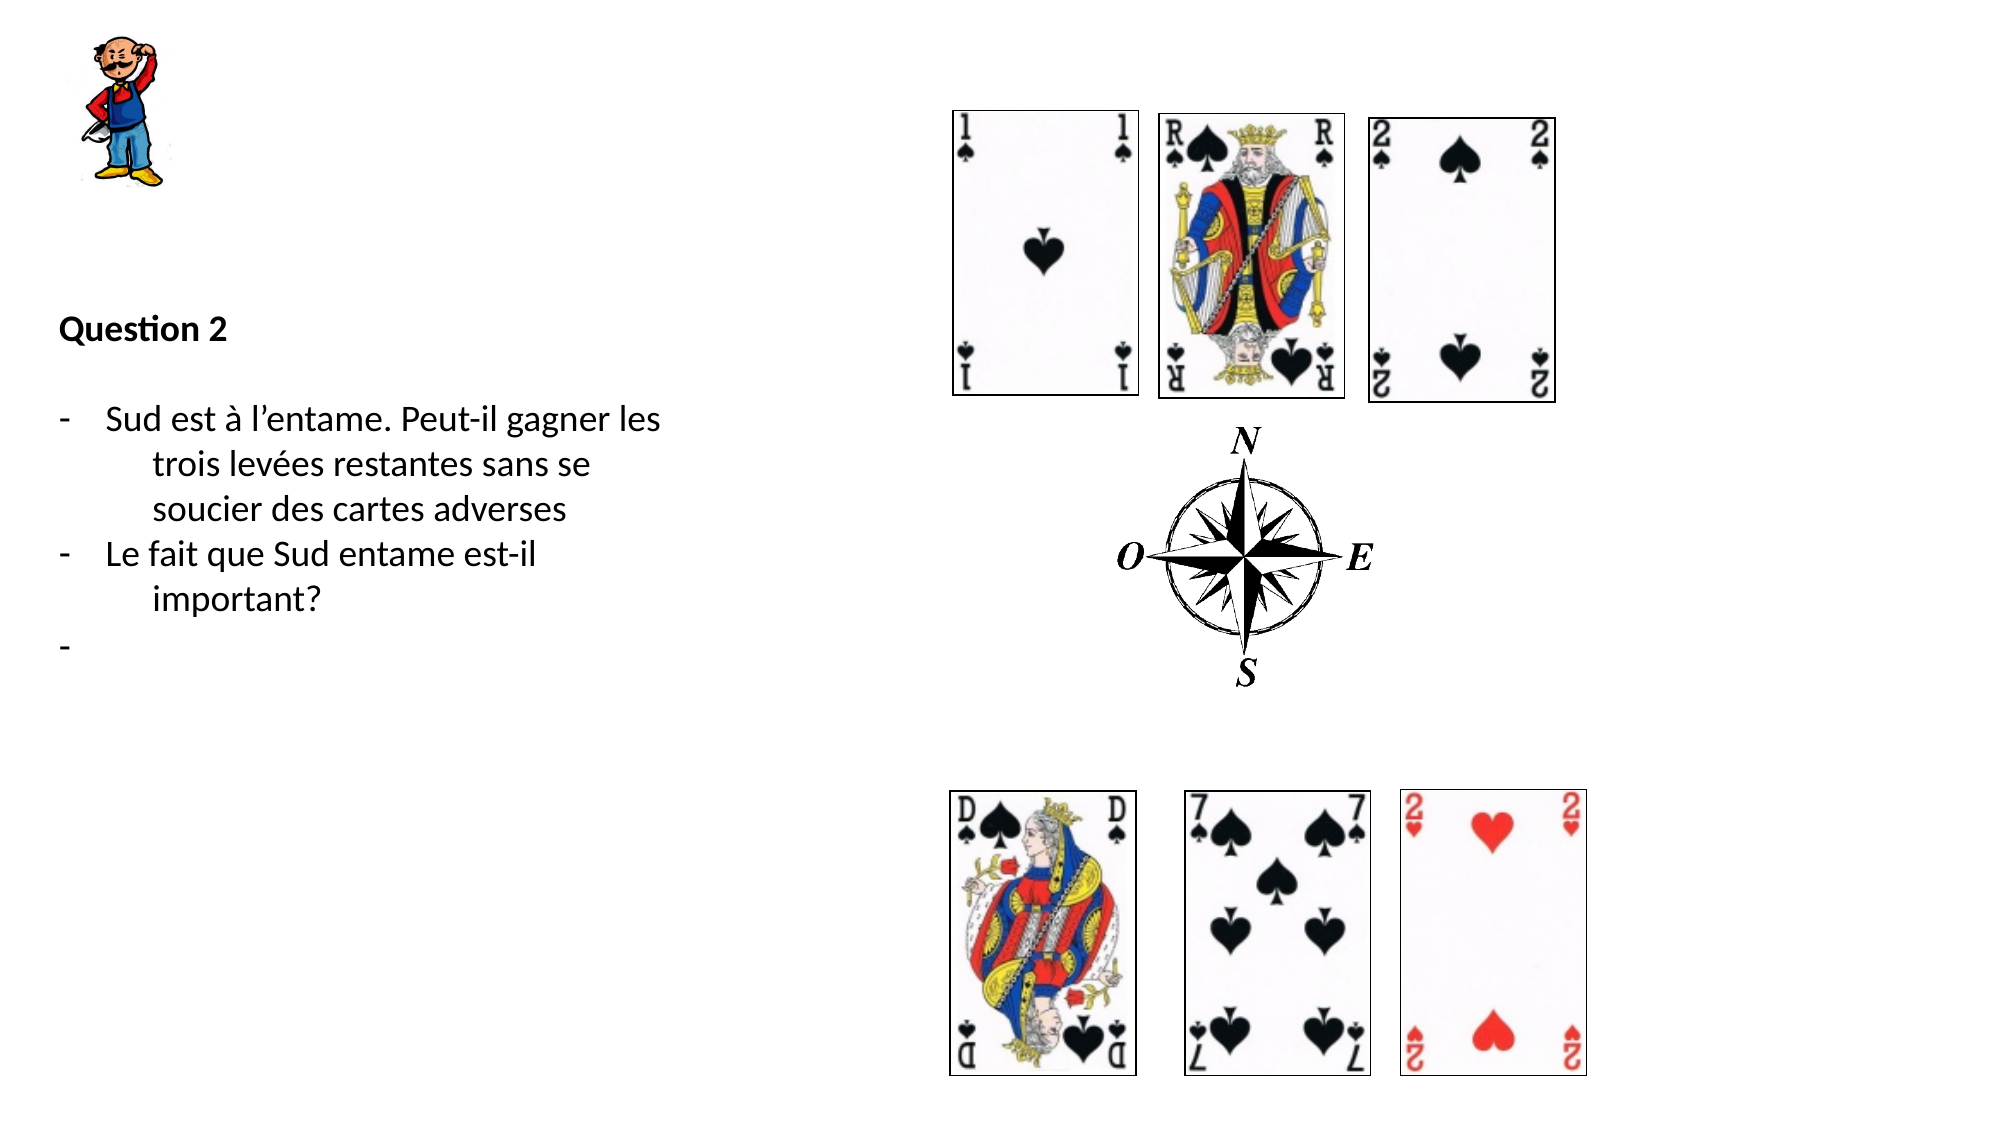

Question 2
Sud est à l’entame. Peut-il gagner les trois levées restantes sans se soucier des cartes adverses
Le fait que Sud entame est-il important?